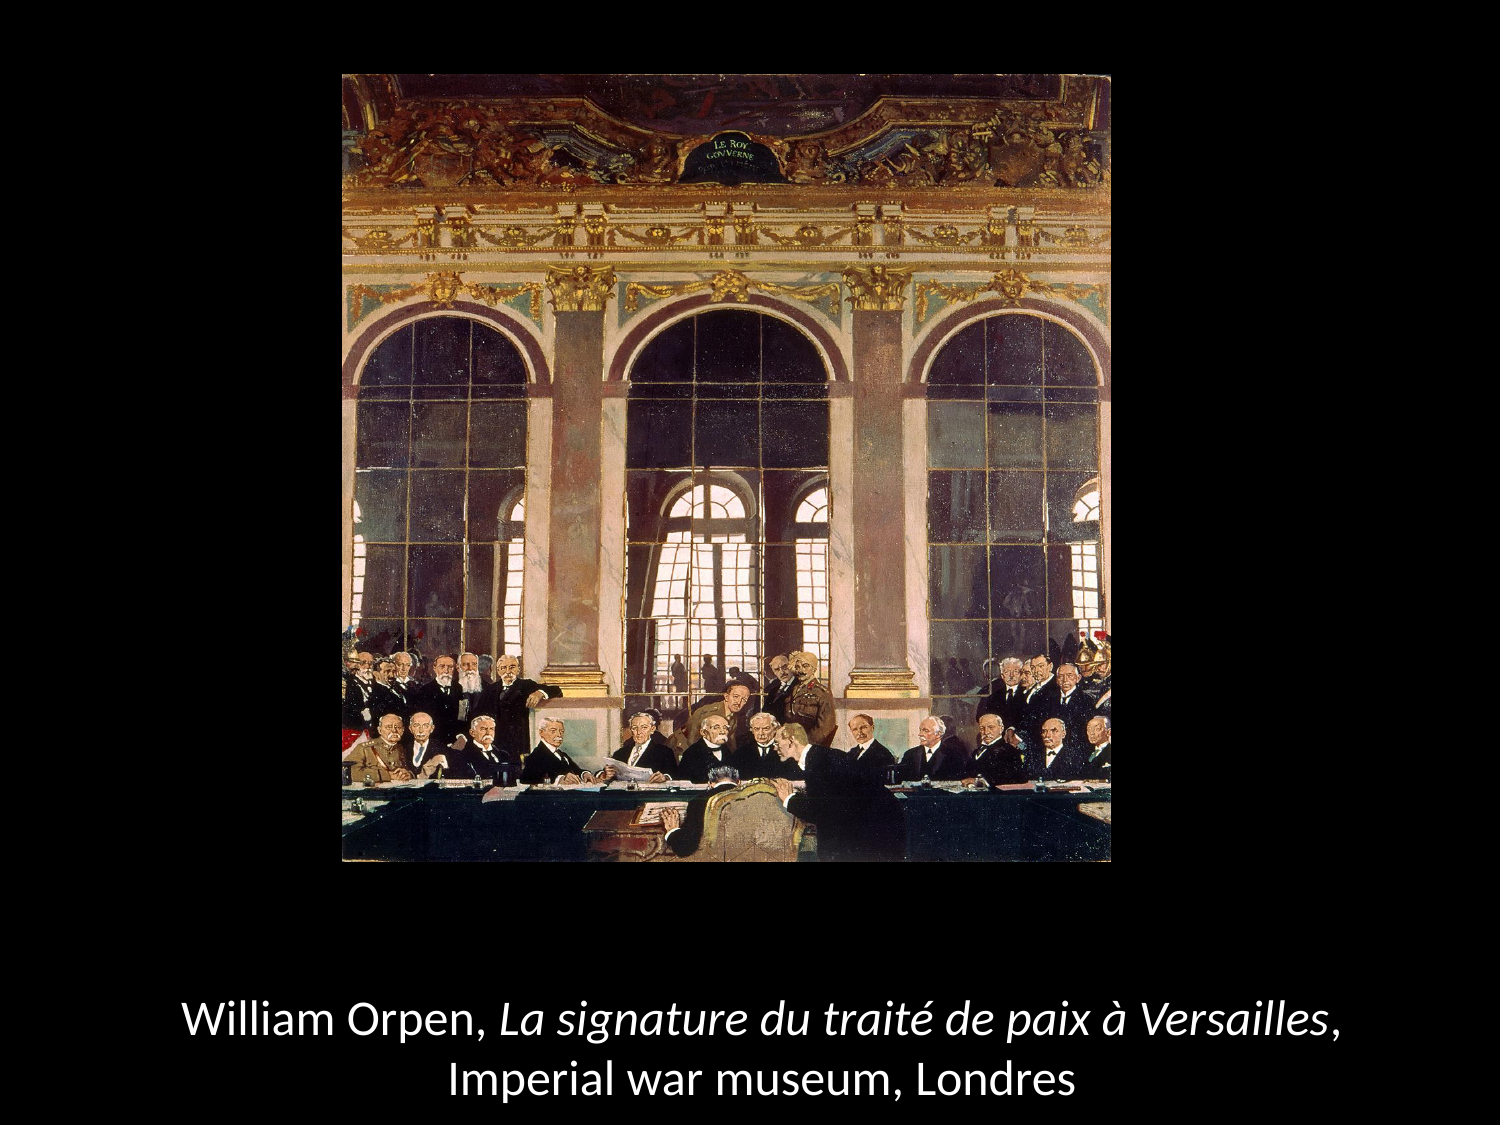

# William Orpen, La signature du traité de paix à Versailles, Imperial war museum, Londres